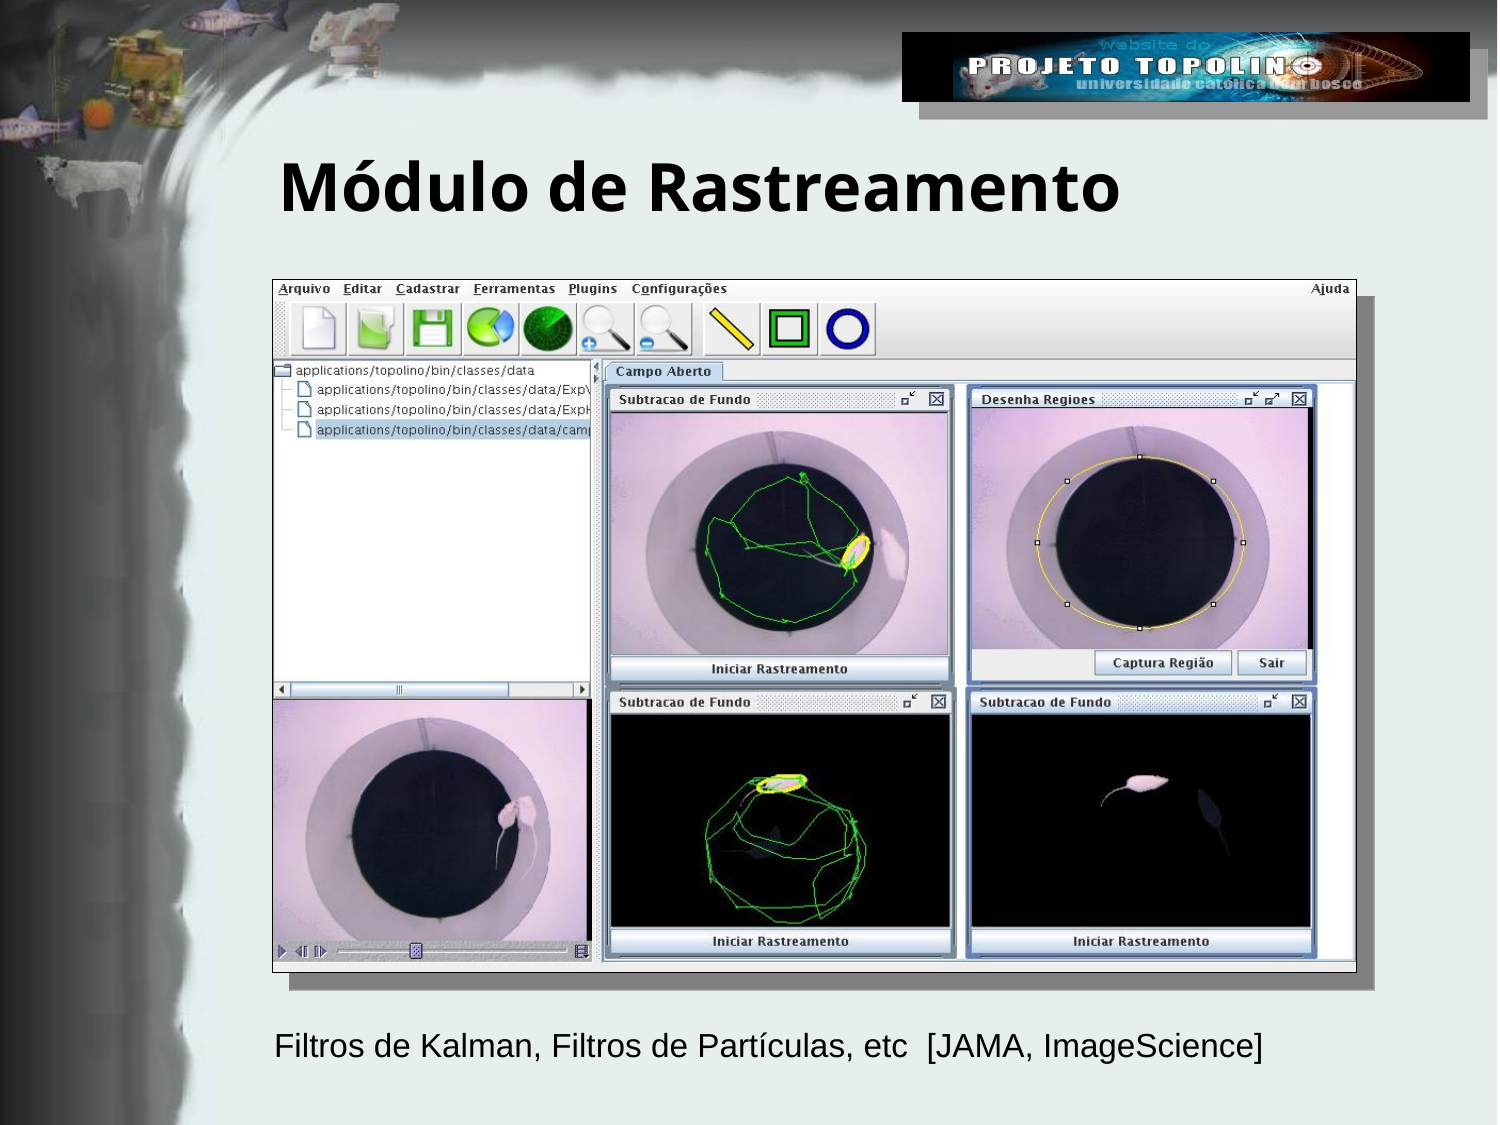

# Módulo de Rastreamento
Filtros de Kalman, Filtros de Partículas, etc [JAMA, ImageScience]